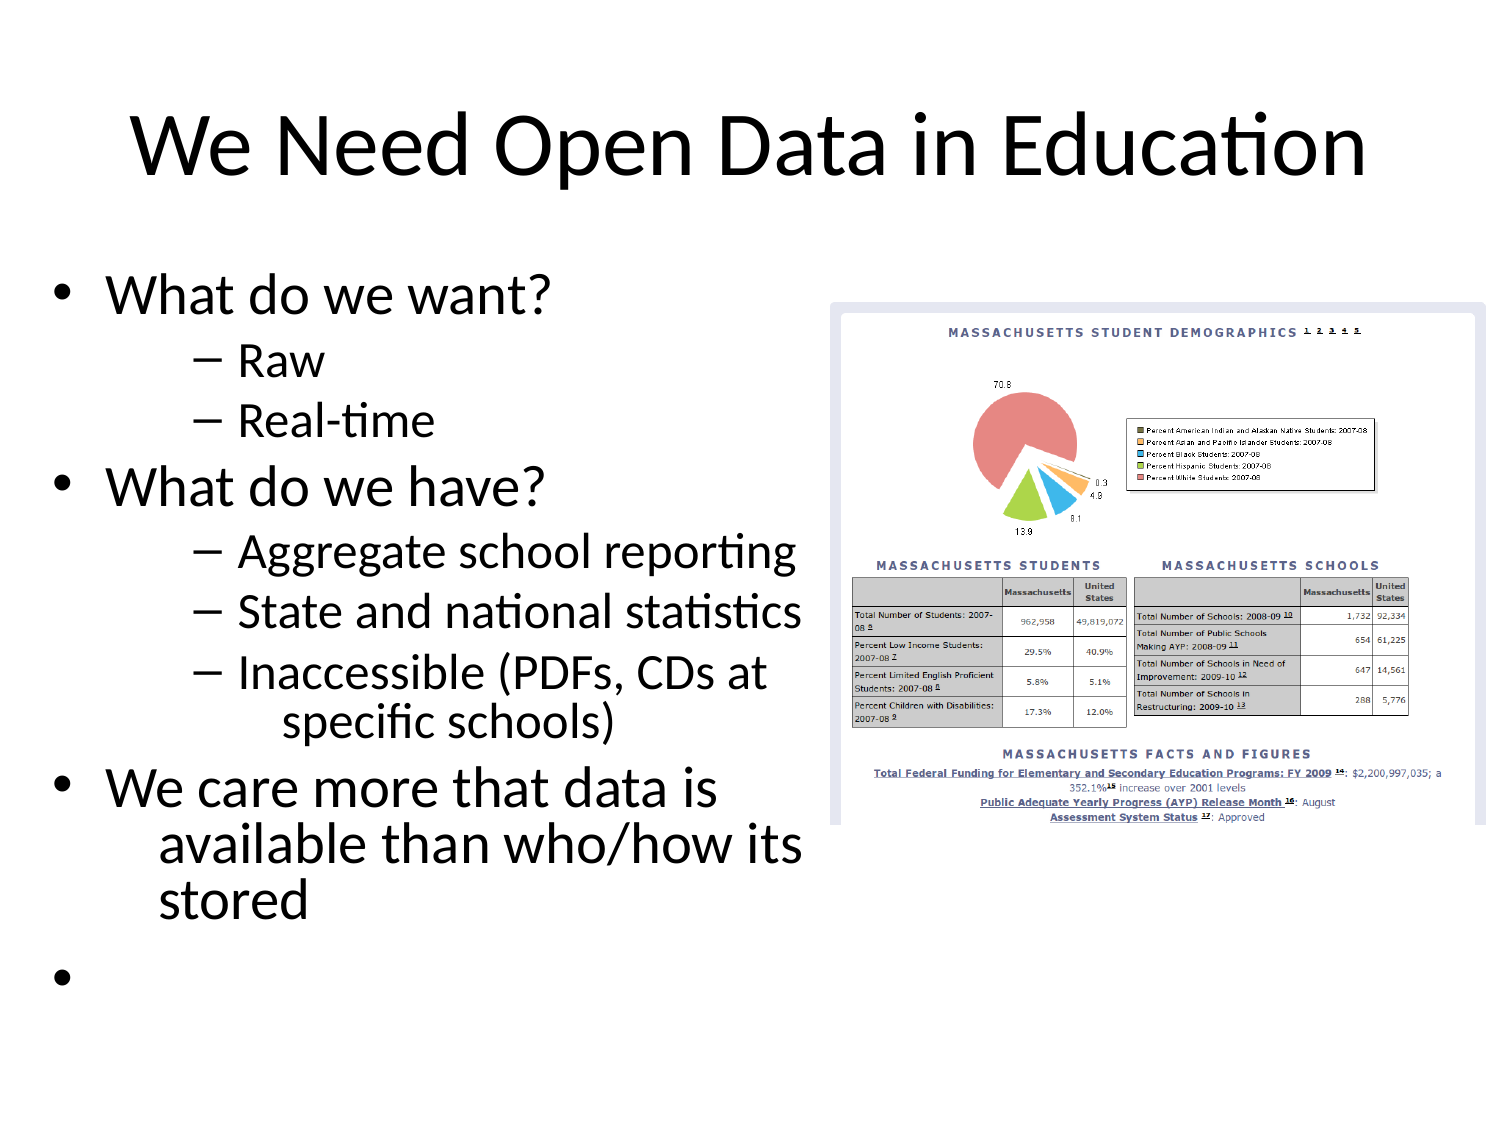

# We Need Open Data in Education
What do we want?
Raw
Real-time
What do we have?
Aggregate school reporting
State and national statistics
Inaccessible (PDFs, CDs at specific schools)
We care more that data is available than who/how its stored